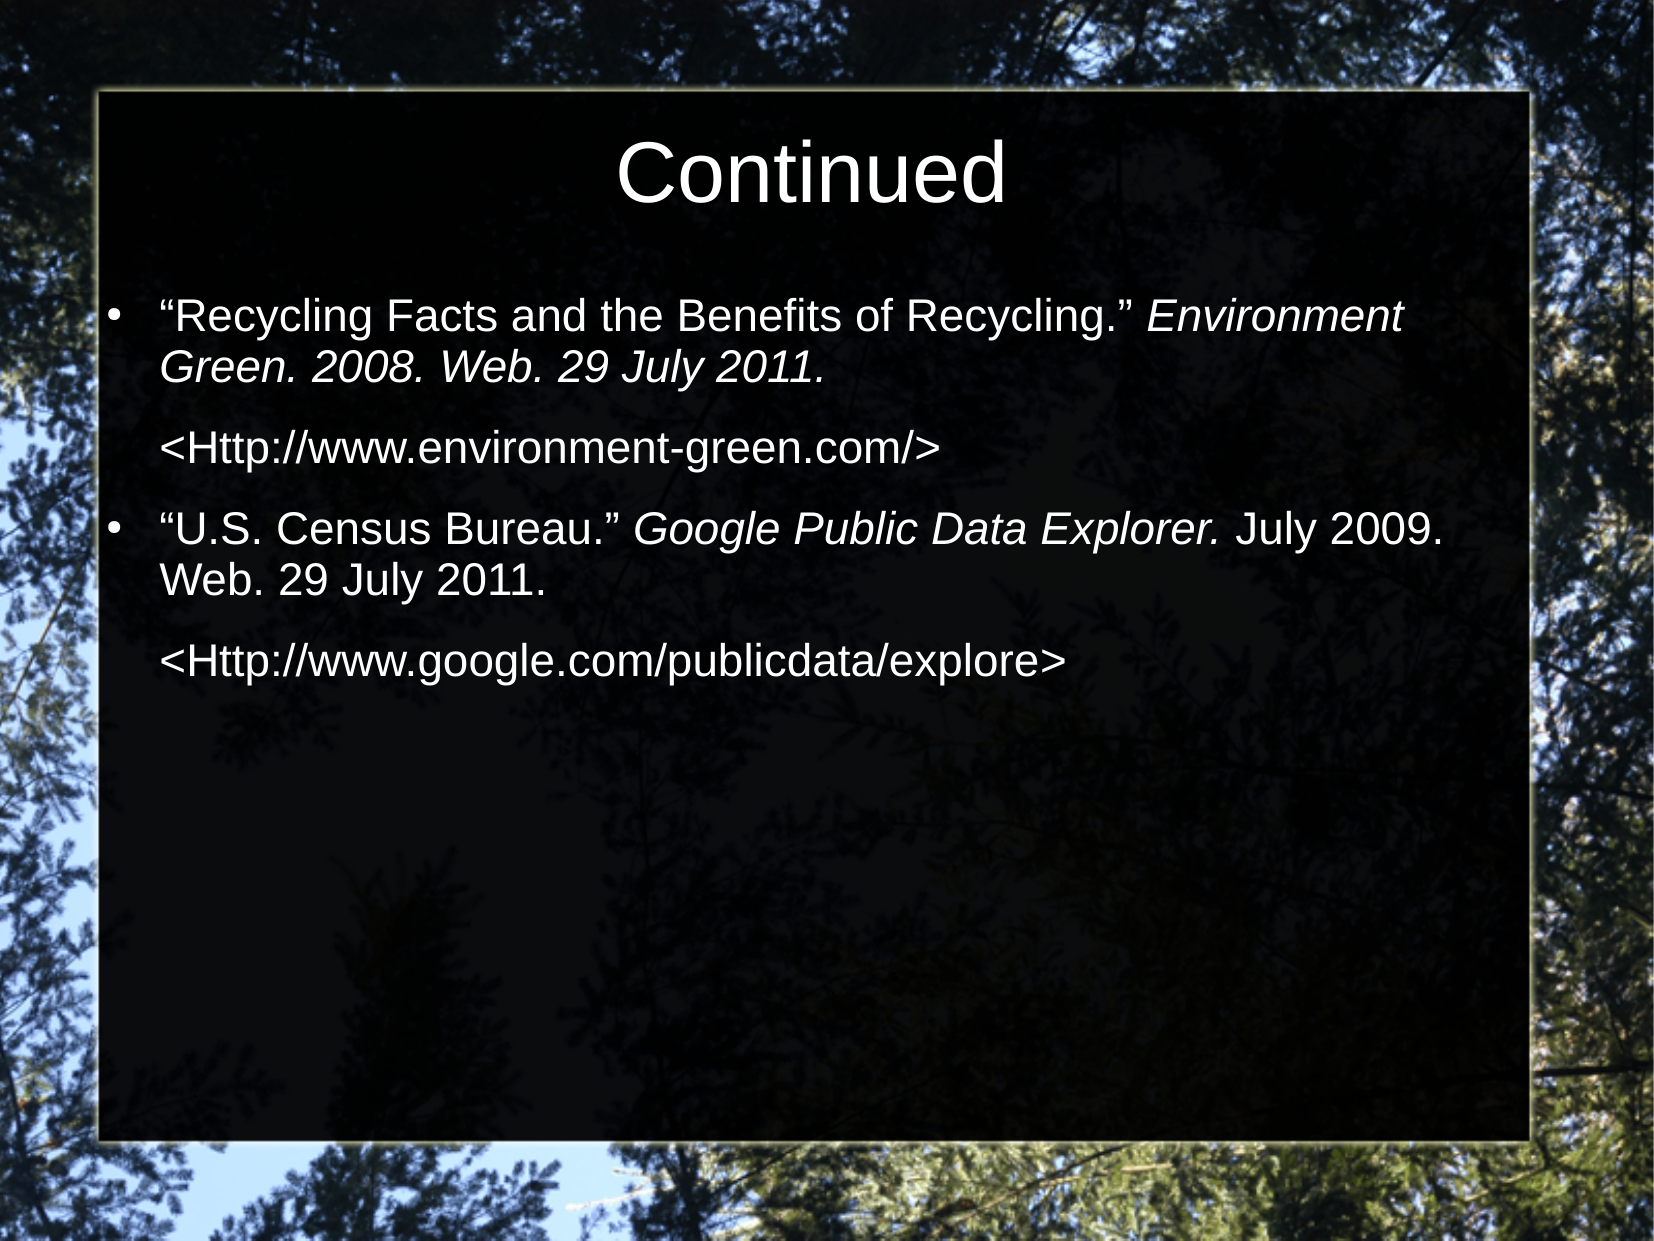

# Continued
“Recycling Facts and the Benefits of Recycling.” Environment Green. 2008. Web. 29 July 2011.
<Http://www.environment-green.com/>
“U.S. Census Bureau.” Google Public Data Explorer. July 2009. Web. 29 July 2011.
<Http://www.google.com/publicdata/explore>